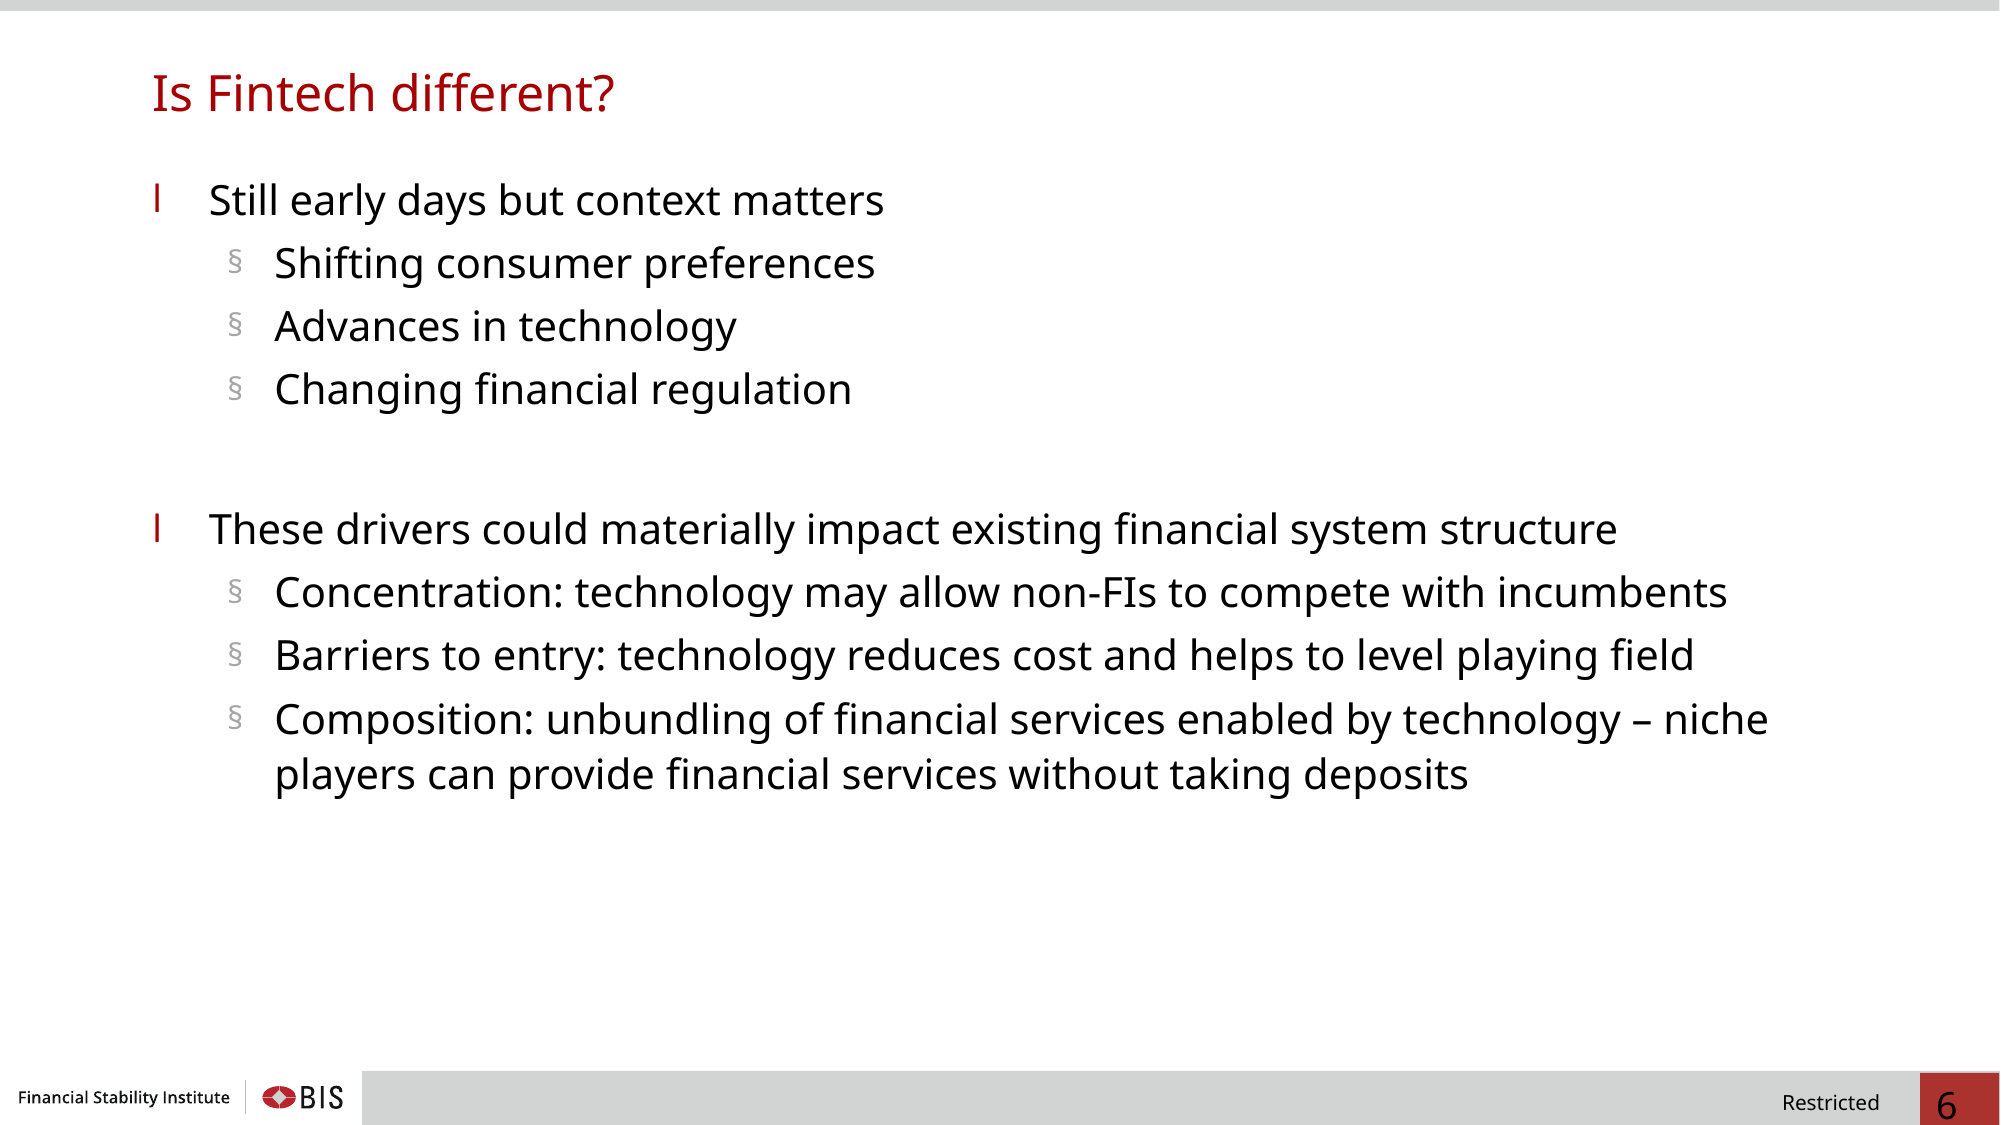

# Is Fintech different?
Still early days but context matters
Shifting consumer preferences
Advances in technology
Changing financial regulation
These drivers could materially impact existing financial system structure
Concentration: technology may allow non-FIs to compete with incumbents
Barriers to entry: technology reduces cost and helps to level playing field
Composition: unbundling of financial services enabled by technology – niche players can provide financial services without taking deposits